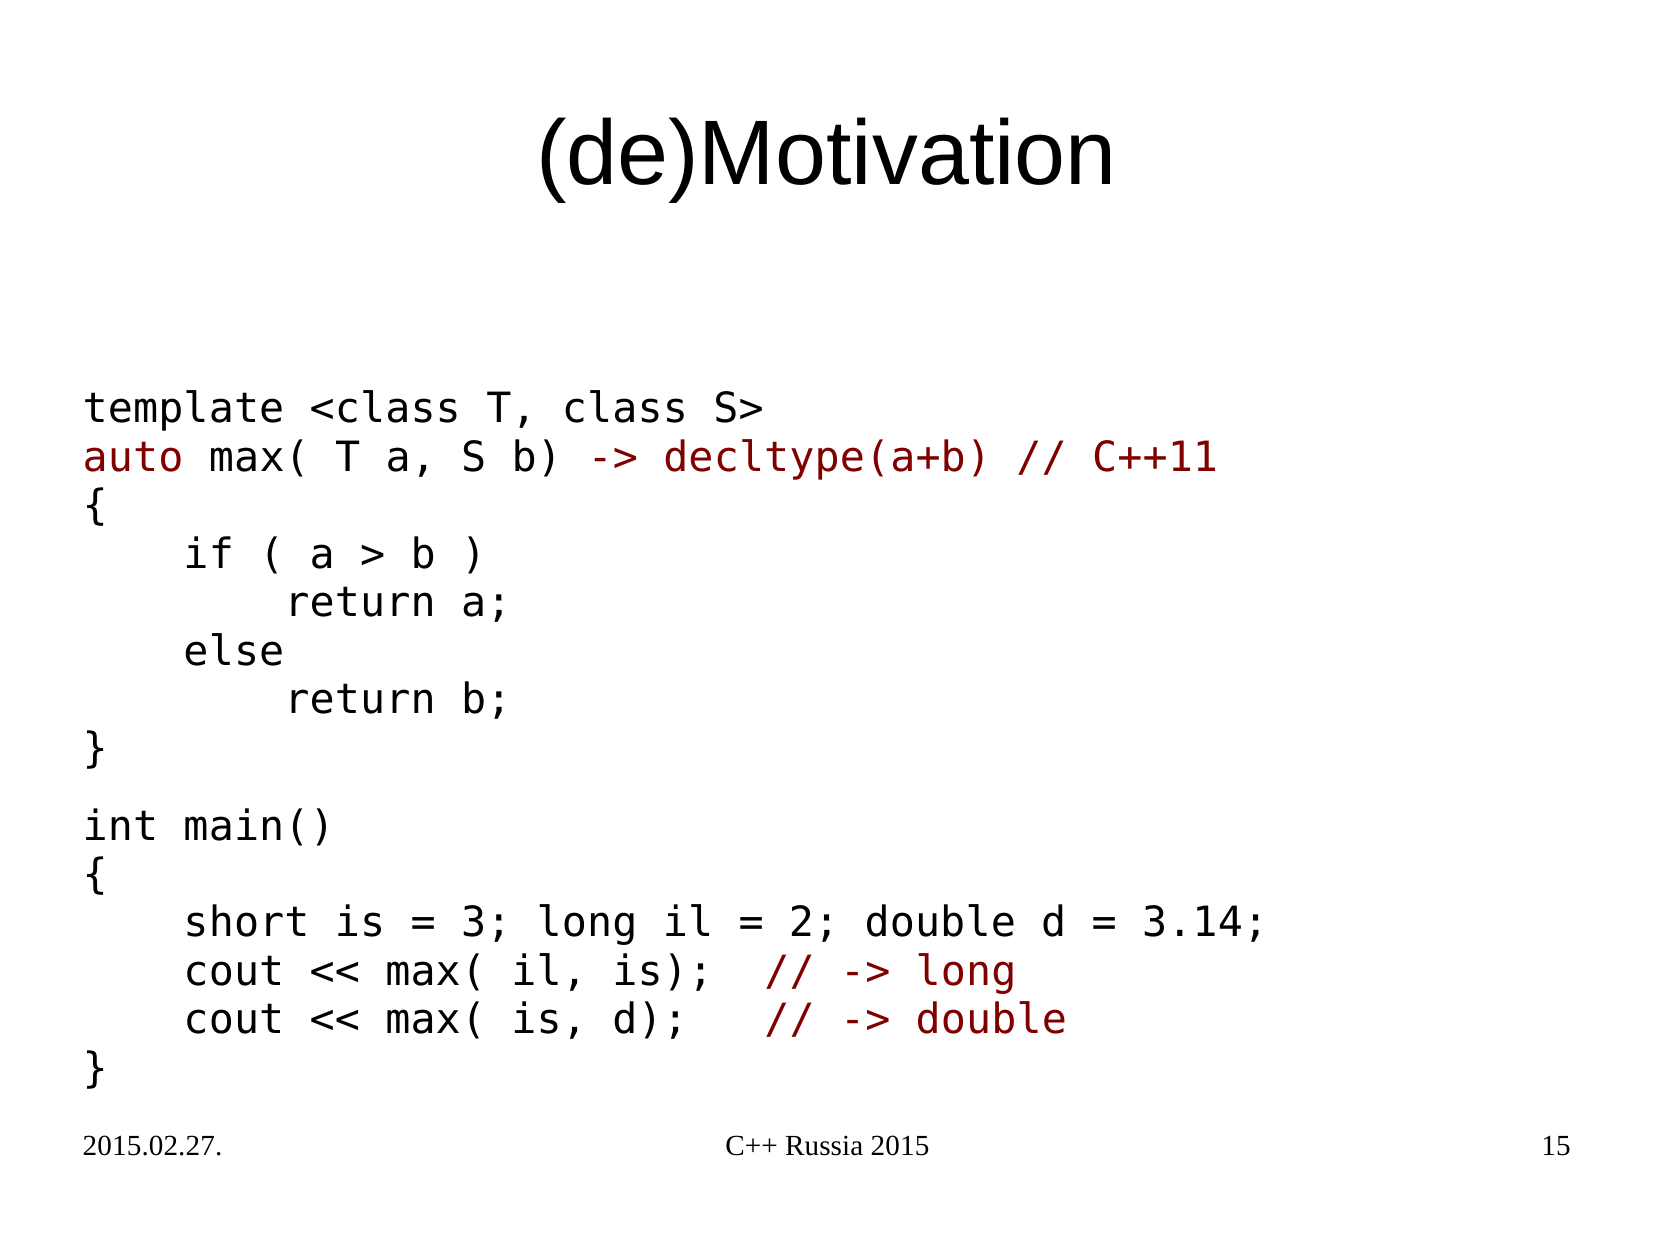

# (de)Motivation
template <class T, class S>
auto max( T a, S b) -> decltype(a+b) // C++11
{
 if ( a > b )
 return a;
 else
 return b;
}
int main()
{
 short is = 3; long il = 2; double d = 3.14;
 cout << max( il, is); // -> long
 cout << max( is, d); // -> double
}
2015.02.27.
C++ Russia 2015
15